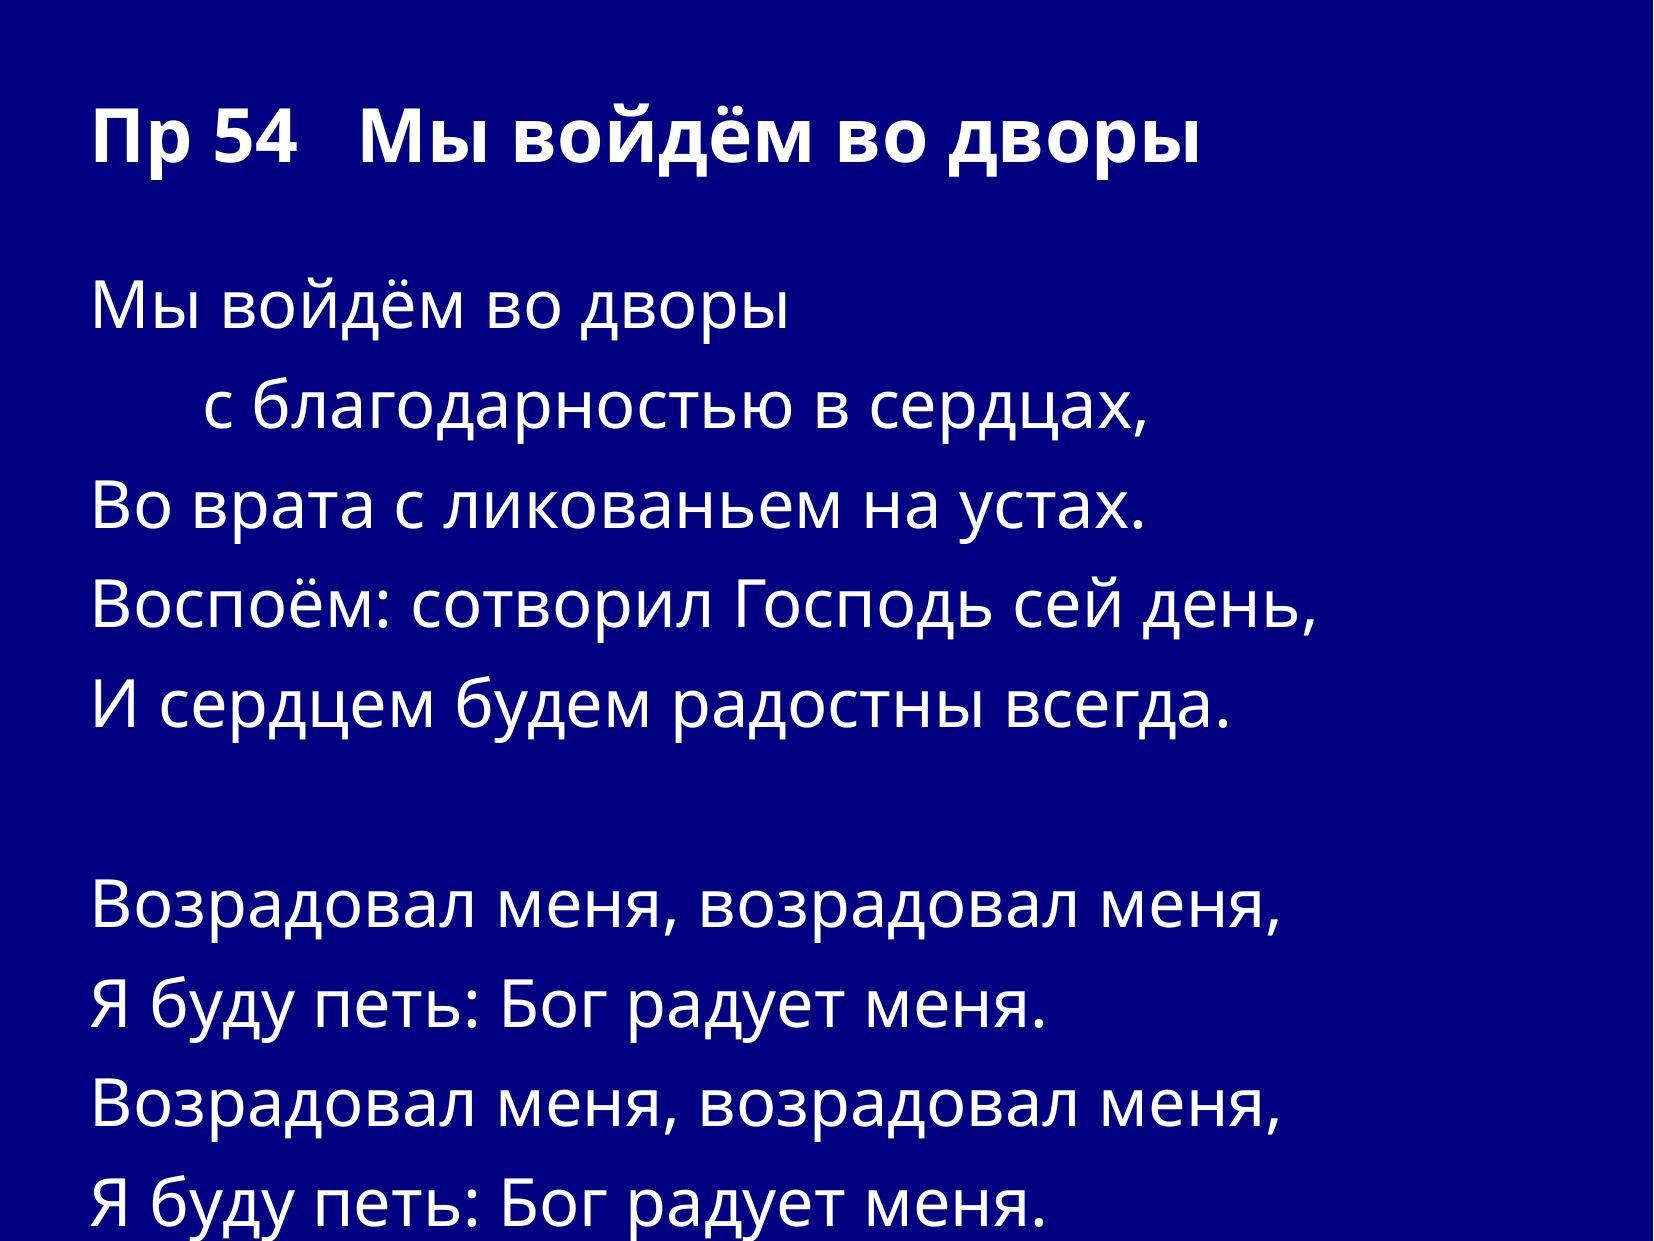

Пр 54 Мы войдём во дворы
Мы войдём во дворы
	с благодарностью в сердцах,
Во врата с ликованьем на устах.
Воспоём: сотворил Господь сей день,
И сердцем будем радостны всегда.
Возрадовал меня, возрадовал меня,
Я буду петь: Бог радует меня.
Возрадовал меня, возрадовал меня,
Я буду петь: Бог радует меня.